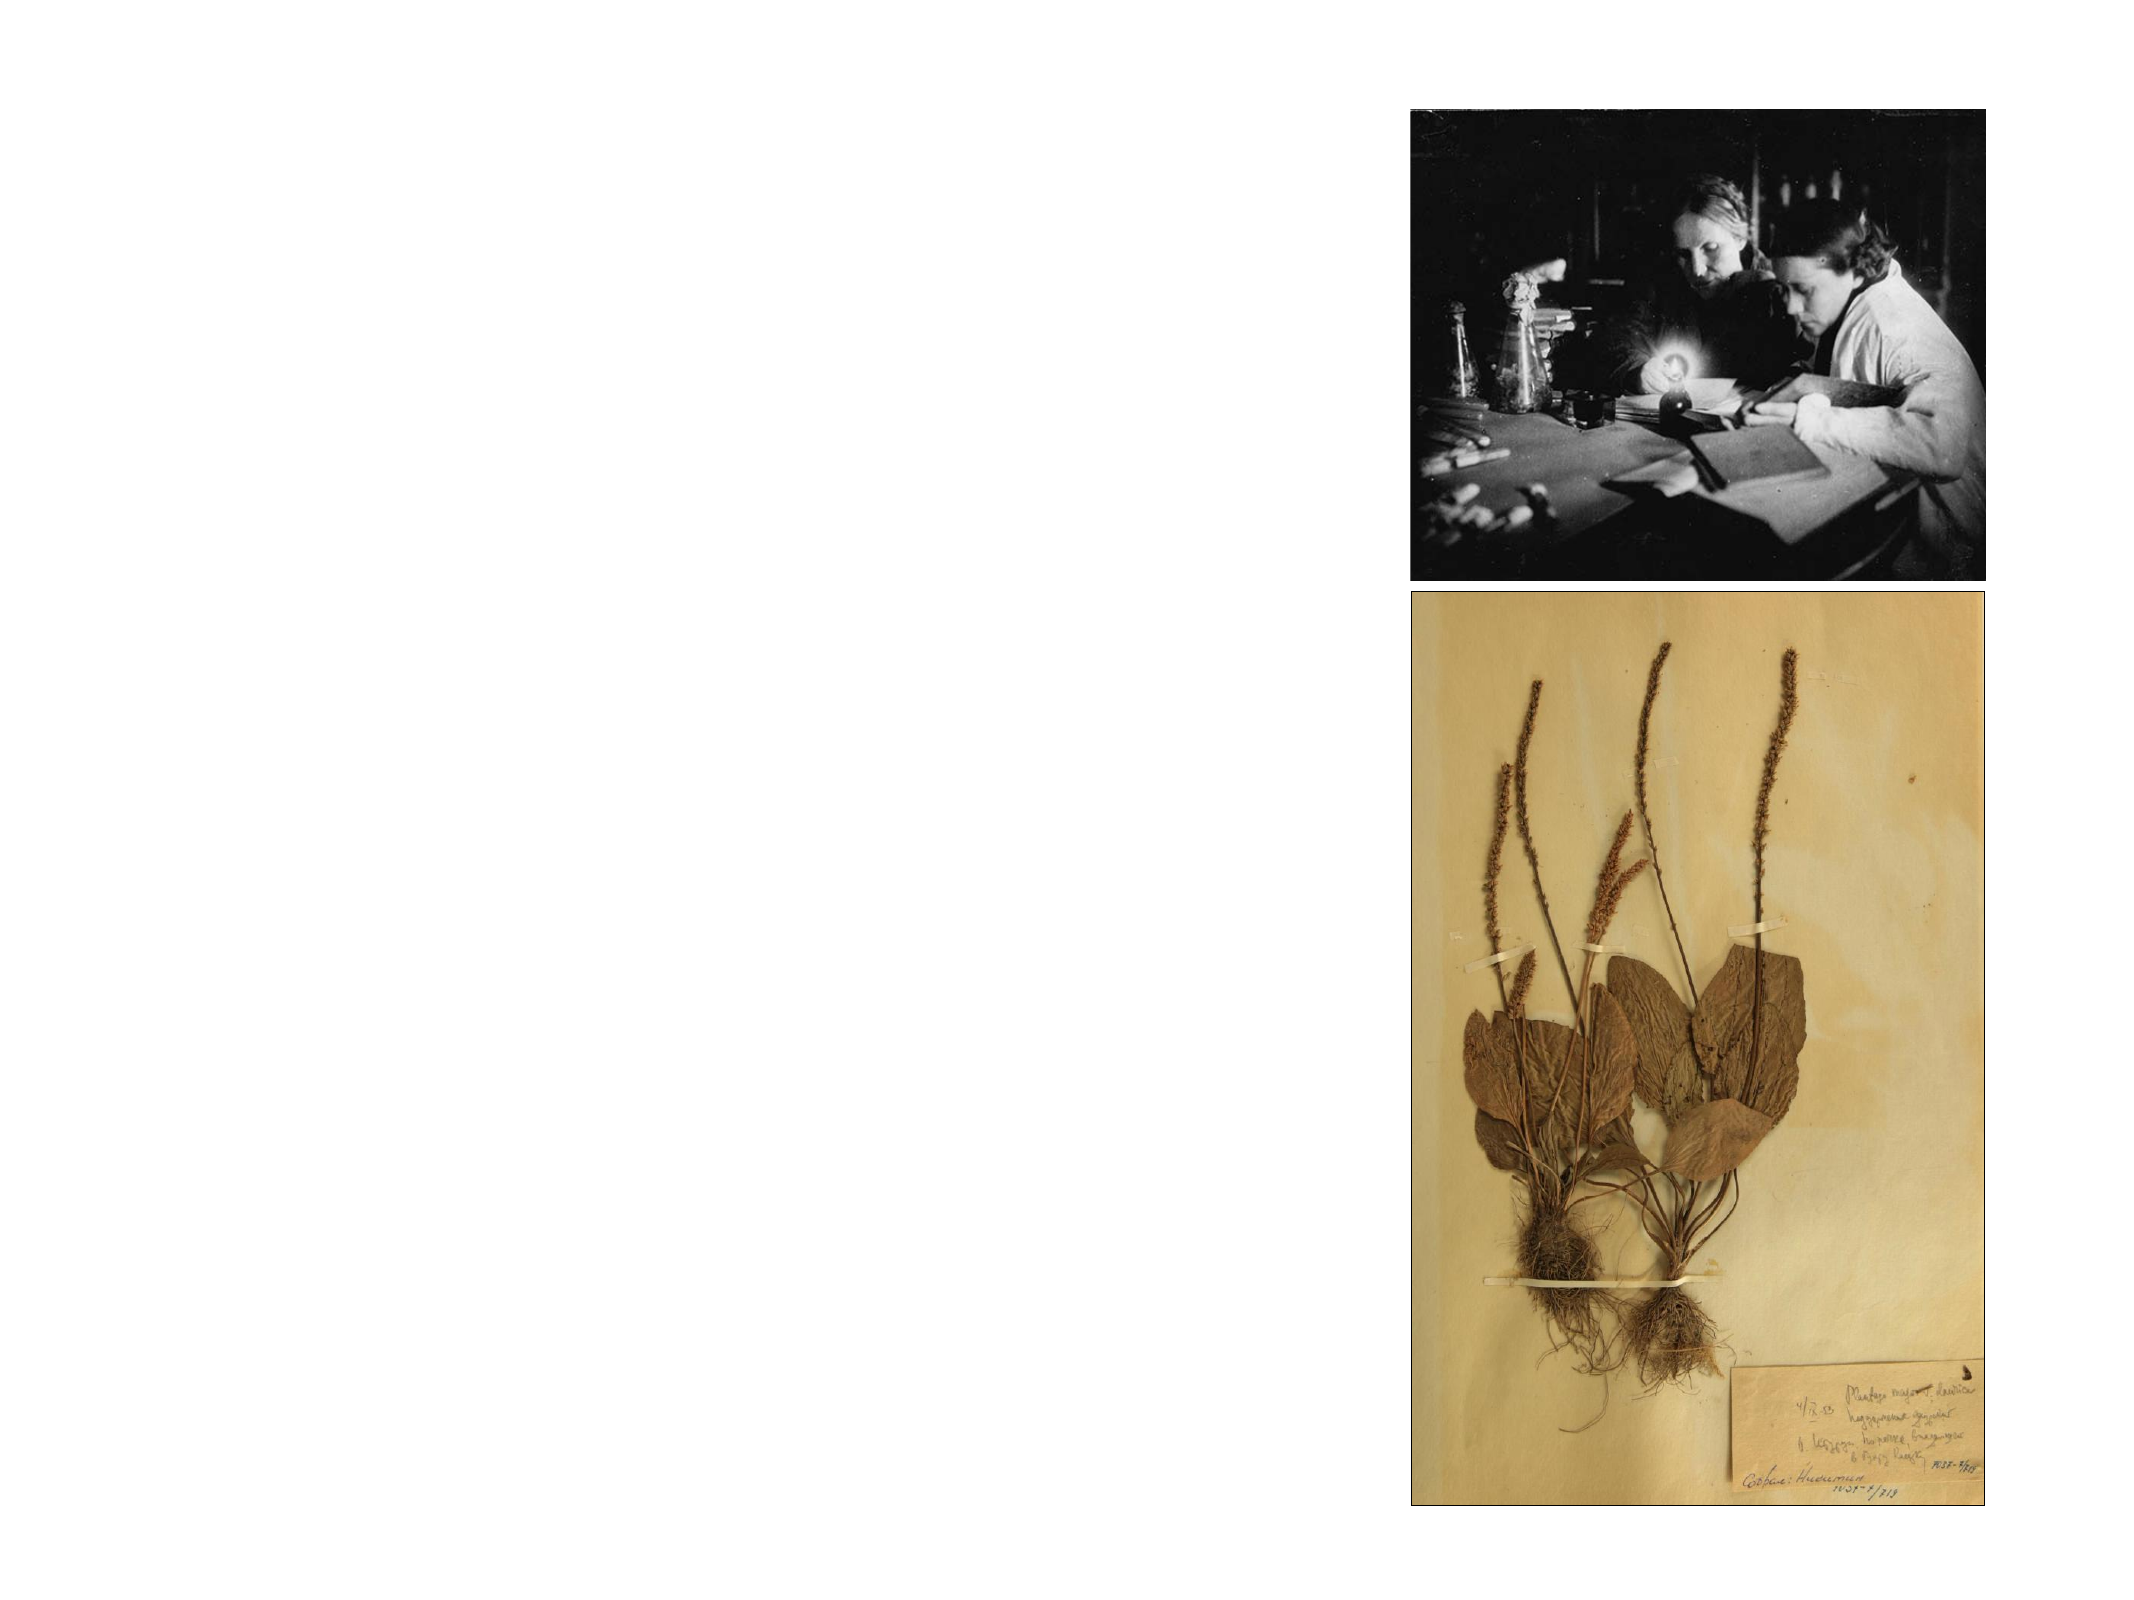

# В Ленинградском ботаническом саду работа во время войны не прекращалась ни на минуту. Ученые тратили тающие с каждым днем силы на то, чтобы с помощью своих знаний и умений поддержать голодный Ленинград.
 Часть сотрудников Ботанического сада эвакуировали еще летом 1941 года в Казань. Но многие предпочли остаться в Ленинграде и под разными предлогами избегали эвакуации. Таким образом Ботанический институт как бы раскололся на две части – ленинградскую и казанскую. Во время войны сотрудники не только постоянно переписывались друг с другом, но и даже писали совместные труды по ботанике.
 Медики, повара, обычные жители Ленинграда приходили сюда, чтобы послушать лекцию о том, из каких растений можно сварить суп или сделать салат, узнать, какие растения обладают целебными свойствами.
 В Ботаническом саду постоянно работала выставка съедобных растений. Иногда гербарии возили по госпиталям, устраивались своеобразные передвижные выставки.